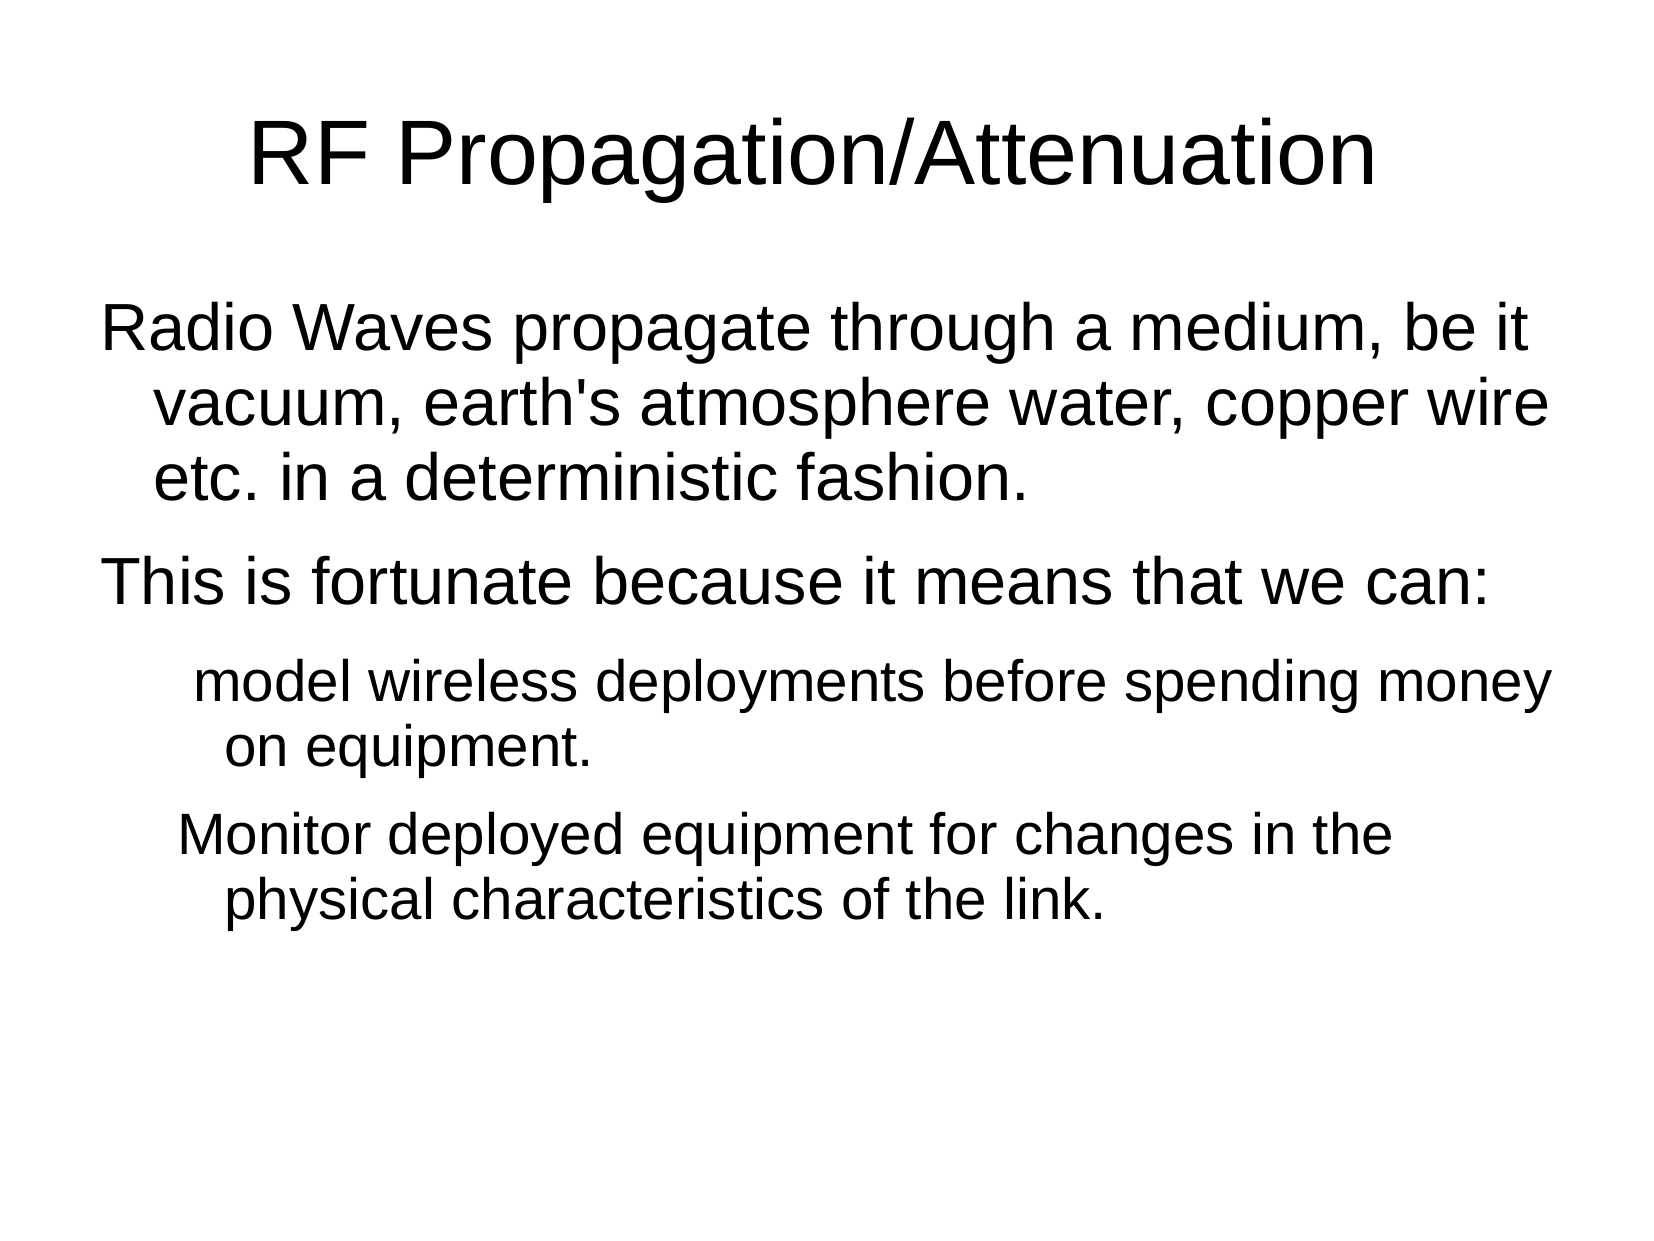

# RF Propagation/Attenuation
Radio Waves propagate through a medium, be it vacuum, earth's atmosphere water, copper wire etc. in a deterministic fashion.
This is fortunate because it means that we can:
 model wireless deployments before spending money on equipment.
Monitor deployed equipment for changes in the physical characteristics of the link.